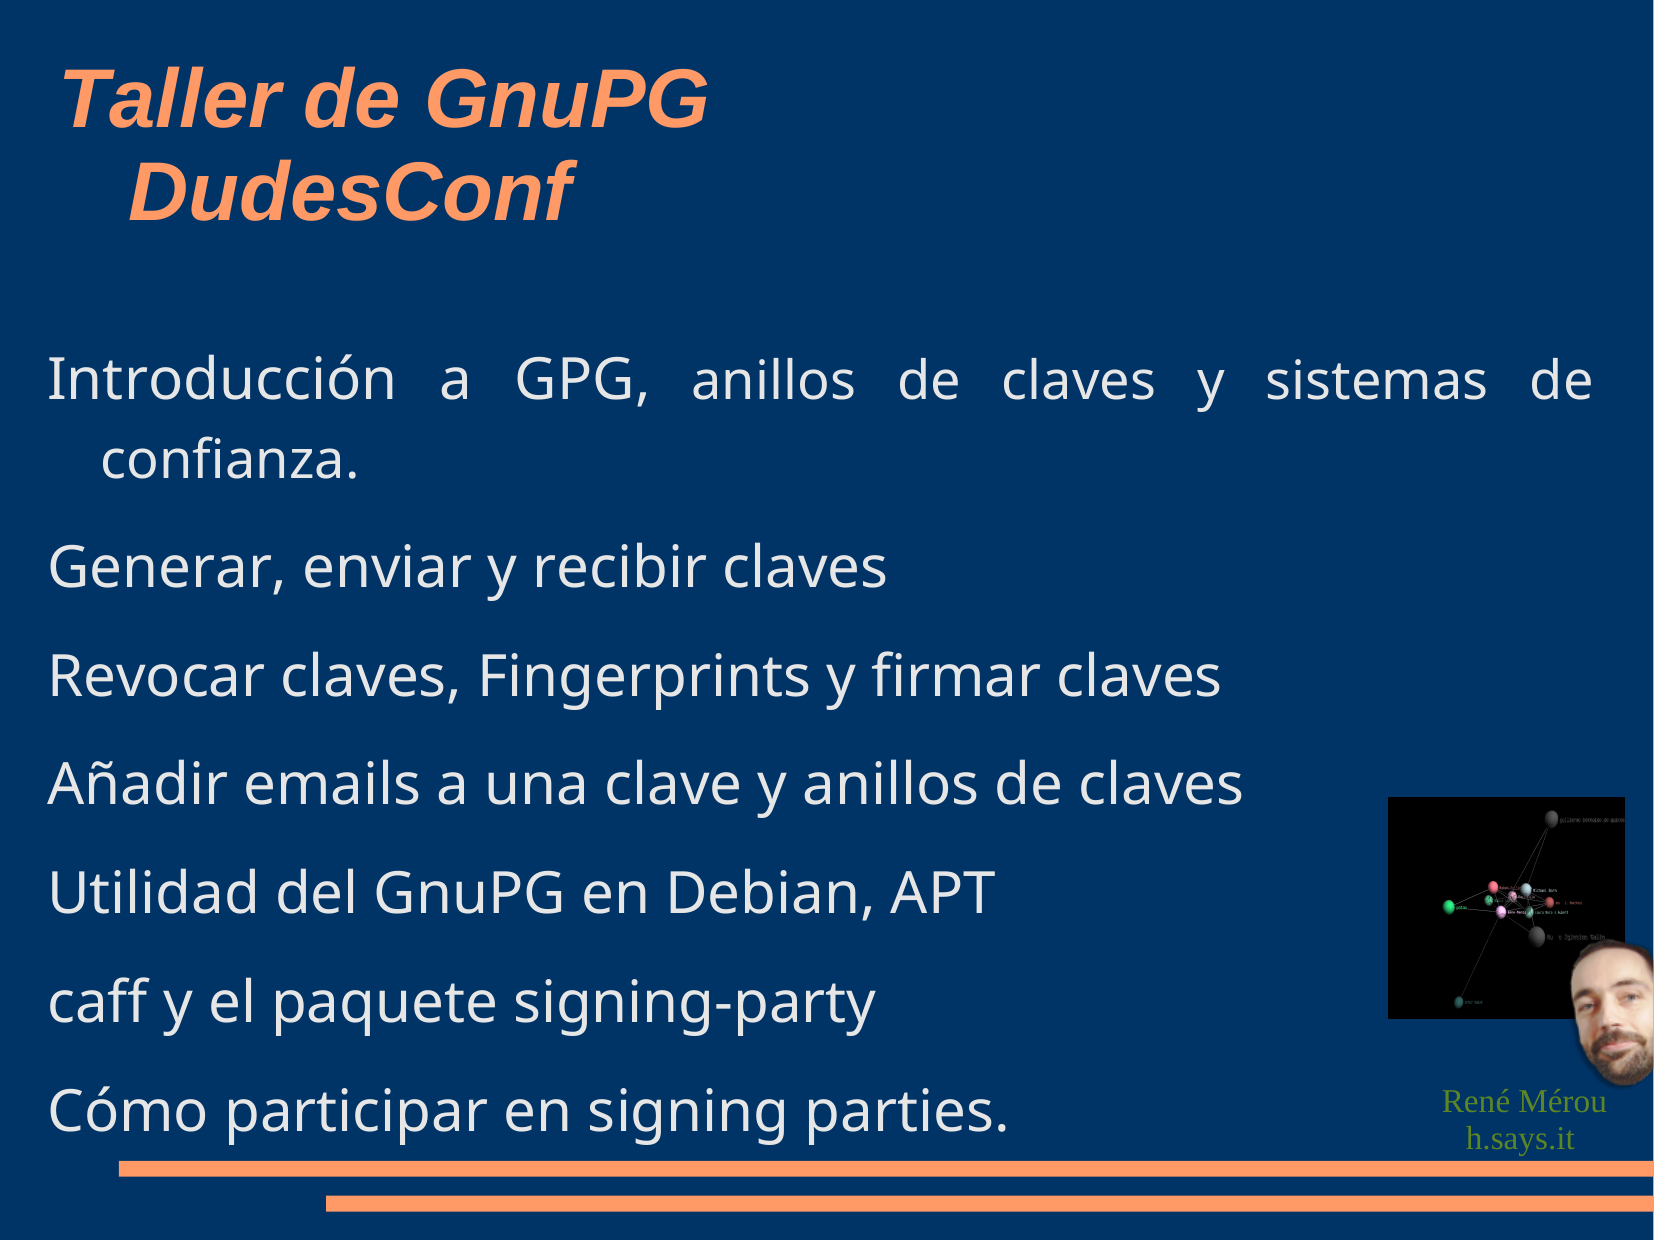

# Taller de GnuPG DudesConf
Introducción a GPG, anillos de claves y sistemas de confianza.
Generar, enviar y recibir claves
Revocar claves, Fingerprints y firmar claves
Añadir emails a una clave y anillos de claves
Utilidad del GnuPG en Debian, APT
caff y el paquete signing-party
Cómo participar en signing parties.
 René Mérou
h.says.it